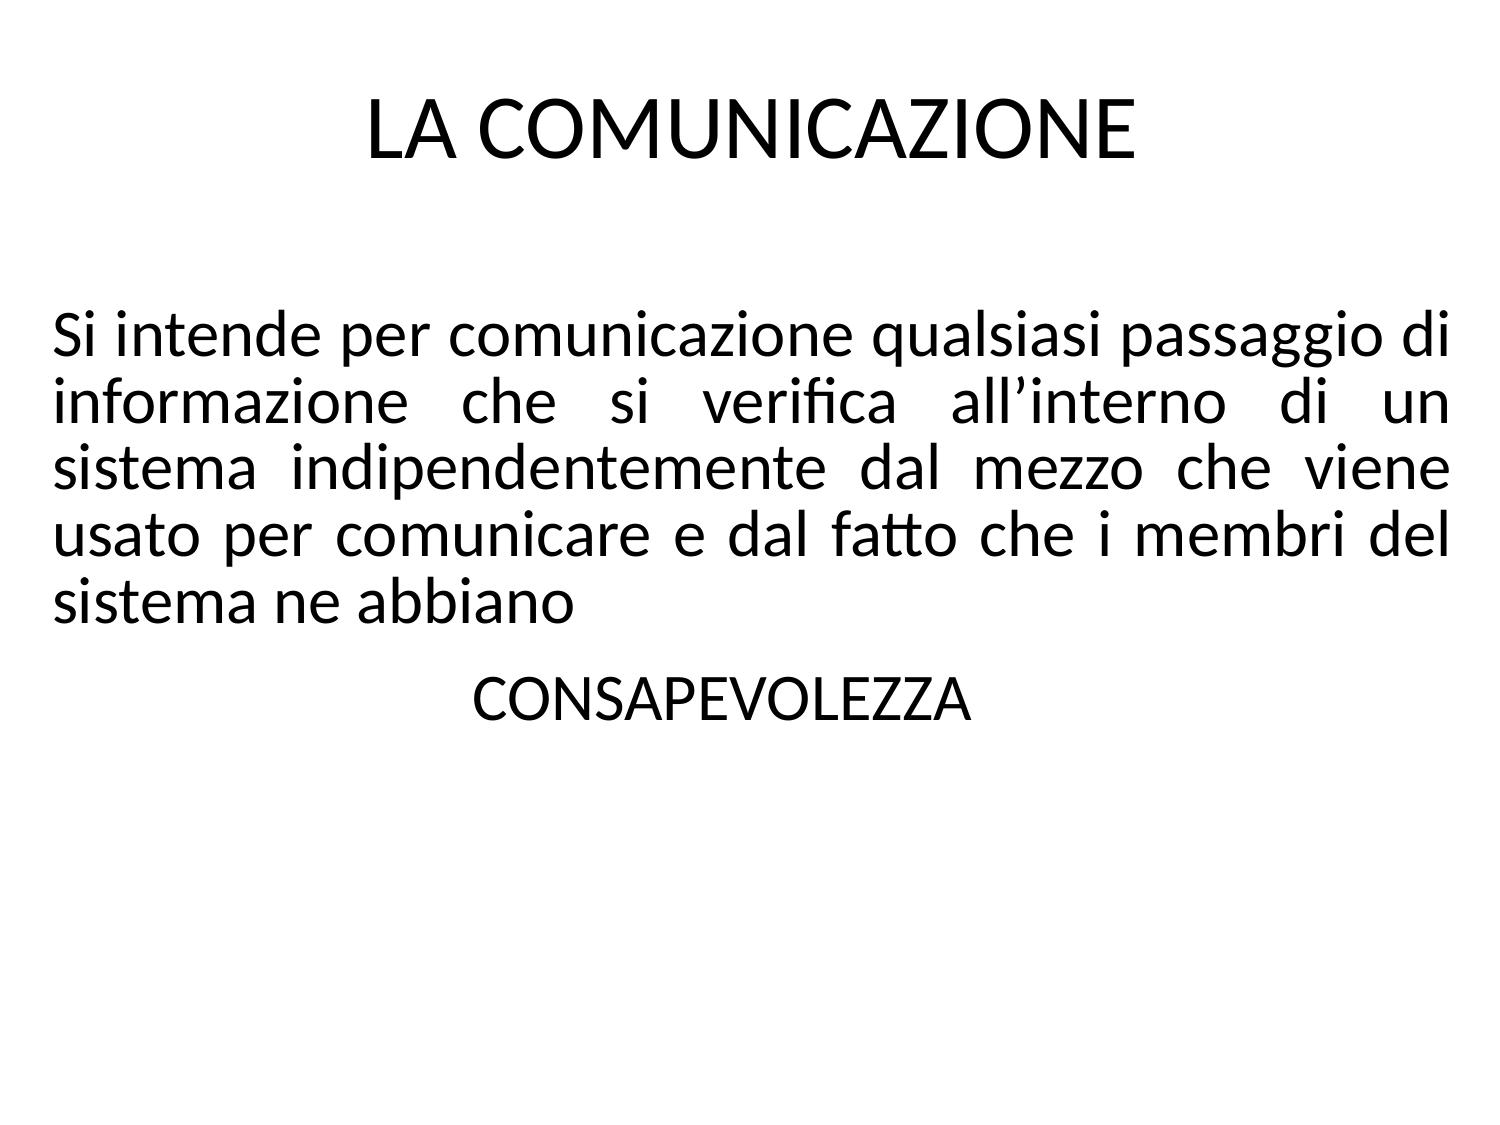

LA COMUNICAZIONE
Si intende per comunicazione qualsiasi passaggio di informazione che si verifica all’interno di un sistema indipendentemente dal mezzo che viene usato per comunicare e dal fatto che i membri del sistema ne abbiano
 CONSAPEVOLEZZA